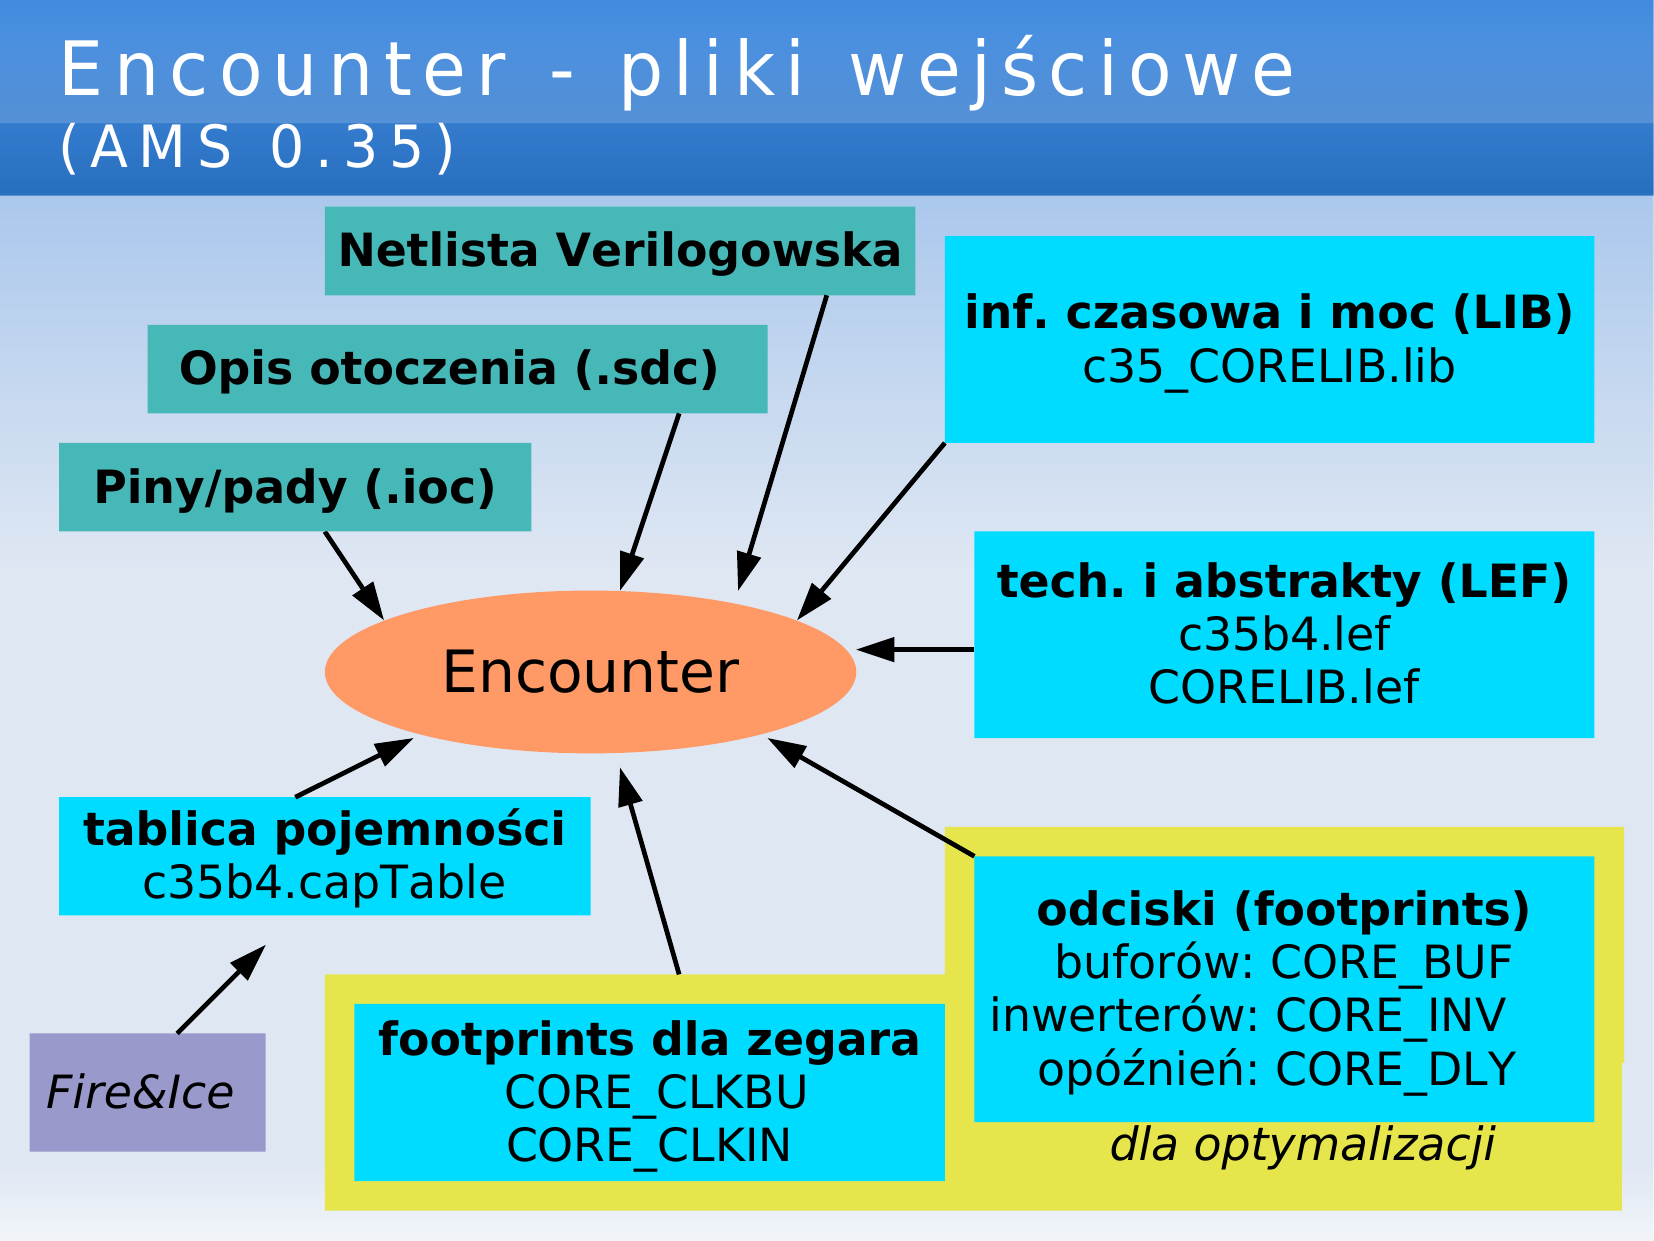

# Encounter - pliki wejściowe (AMS 0.35)
Netlista Verilogowska
inf. czasowa i moc (LIB)
c35_CORELIB.lib
Opis otoczenia (.sdc)
Piny/pady (.ioc)
tech. i abstrakty (LEF)
c35b4.lef
CORELIB.lef
Encounter
tablica pojemności
 c35b4.capTable
odciski (footprints)
buforów: CORE_BUF
inwerterów: CORE_INV
opóźnień: CORE_DLY
footprints dla zegara
 CORE_CLKBU
CORE_CLKIN
Fire&Ice
dla optymalizacji